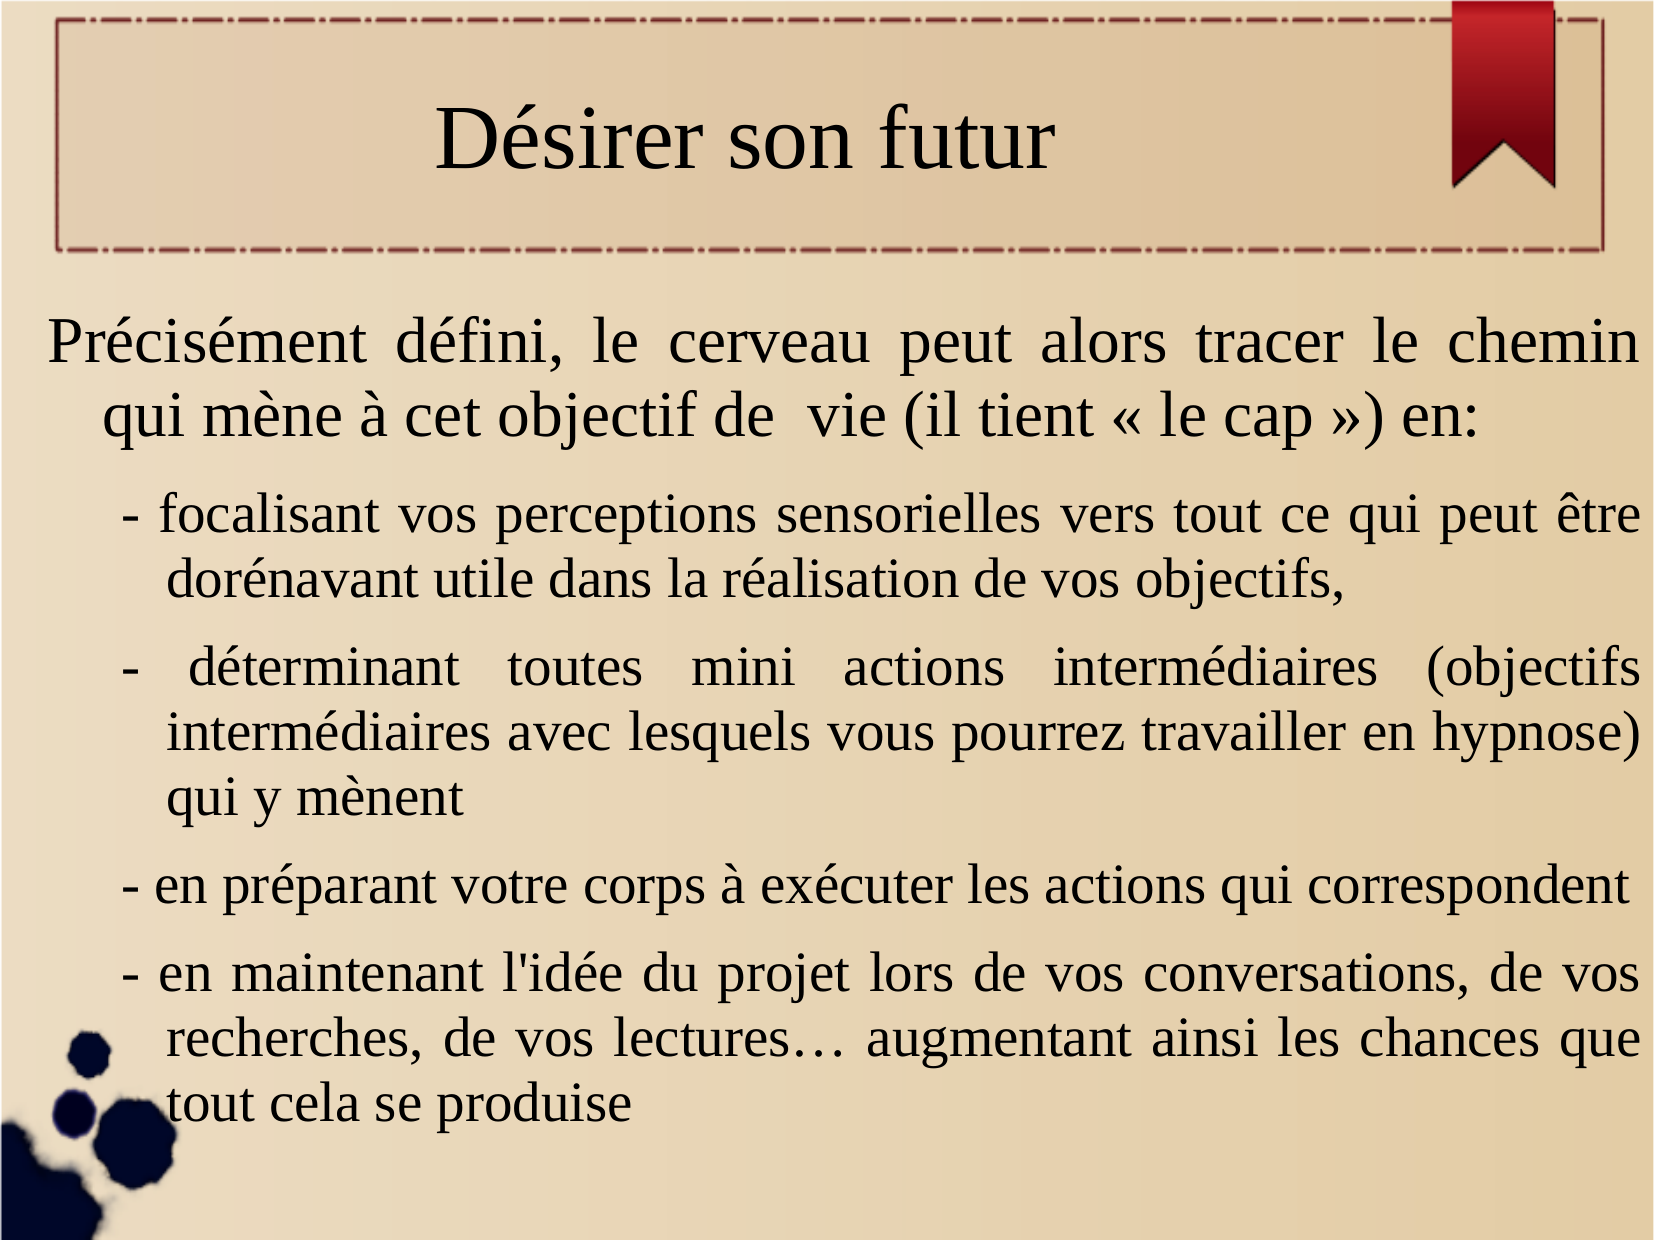

# Désirer son futur
Précisément défini, le cerveau peut alors tracer le chemin qui mène à cet objectif de vie (il tient « le cap ») en:
- focalisant vos perceptions sensorielles vers tout ce qui peut être dorénavant utile dans la réalisation de vos objectifs,
- déterminant toutes mini actions intermédiaires (objectifs intermédiaires avec lesquels vous pourrez travailler en hypnose) qui y mènent
- en préparant votre corps à exécuter les actions qui correspondent
- en maintenant l'idée du projet lors de vos conversations, de vos recherches, de vos lectures… augmentant ainsi les chances que tout cela se produise